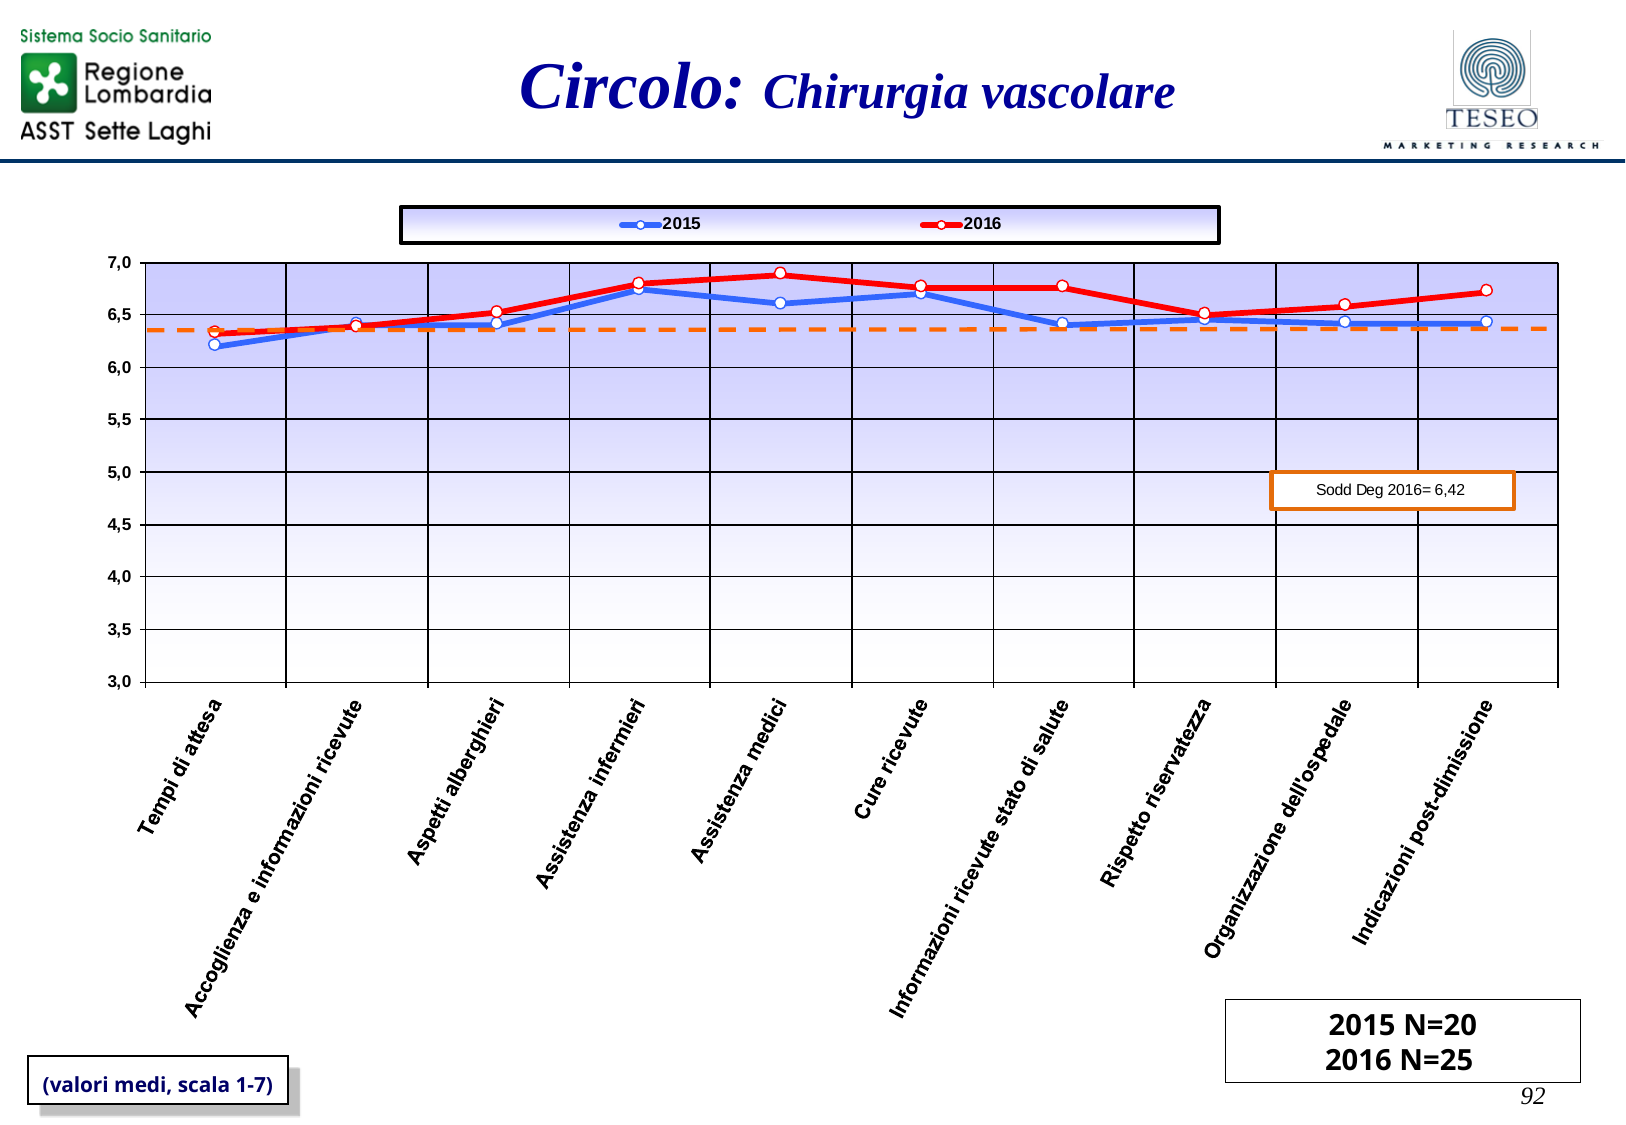

Circolo: Chirurgia vascolare
2015 N=20
2016 N=25
(valori medi, scala 1-7)